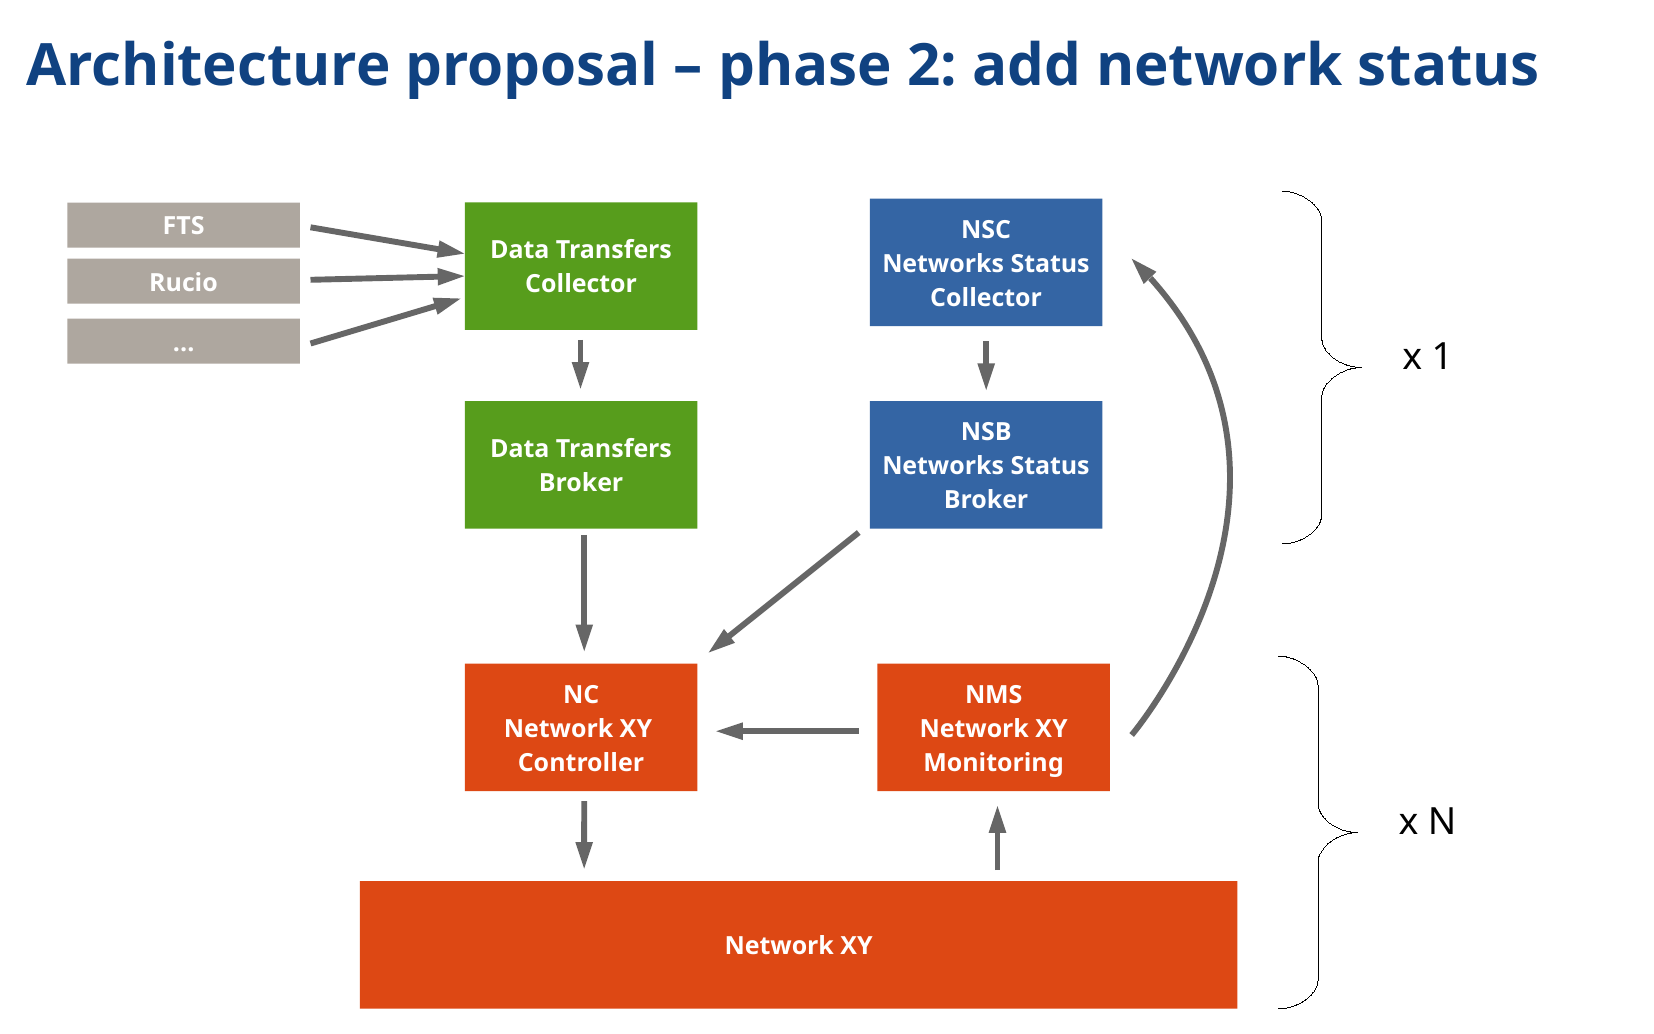

# Architecture proposal – phase 2: add network status
NSC
Networks Status
Collector
FTS
Data Transfers
Collector
Rucio
...
x 1
Data Transfers
Broker
NSB
Networks Status
Broker
NC
Network XY
Controller
NMS
Network XY
Monitoring
x N
Network XY